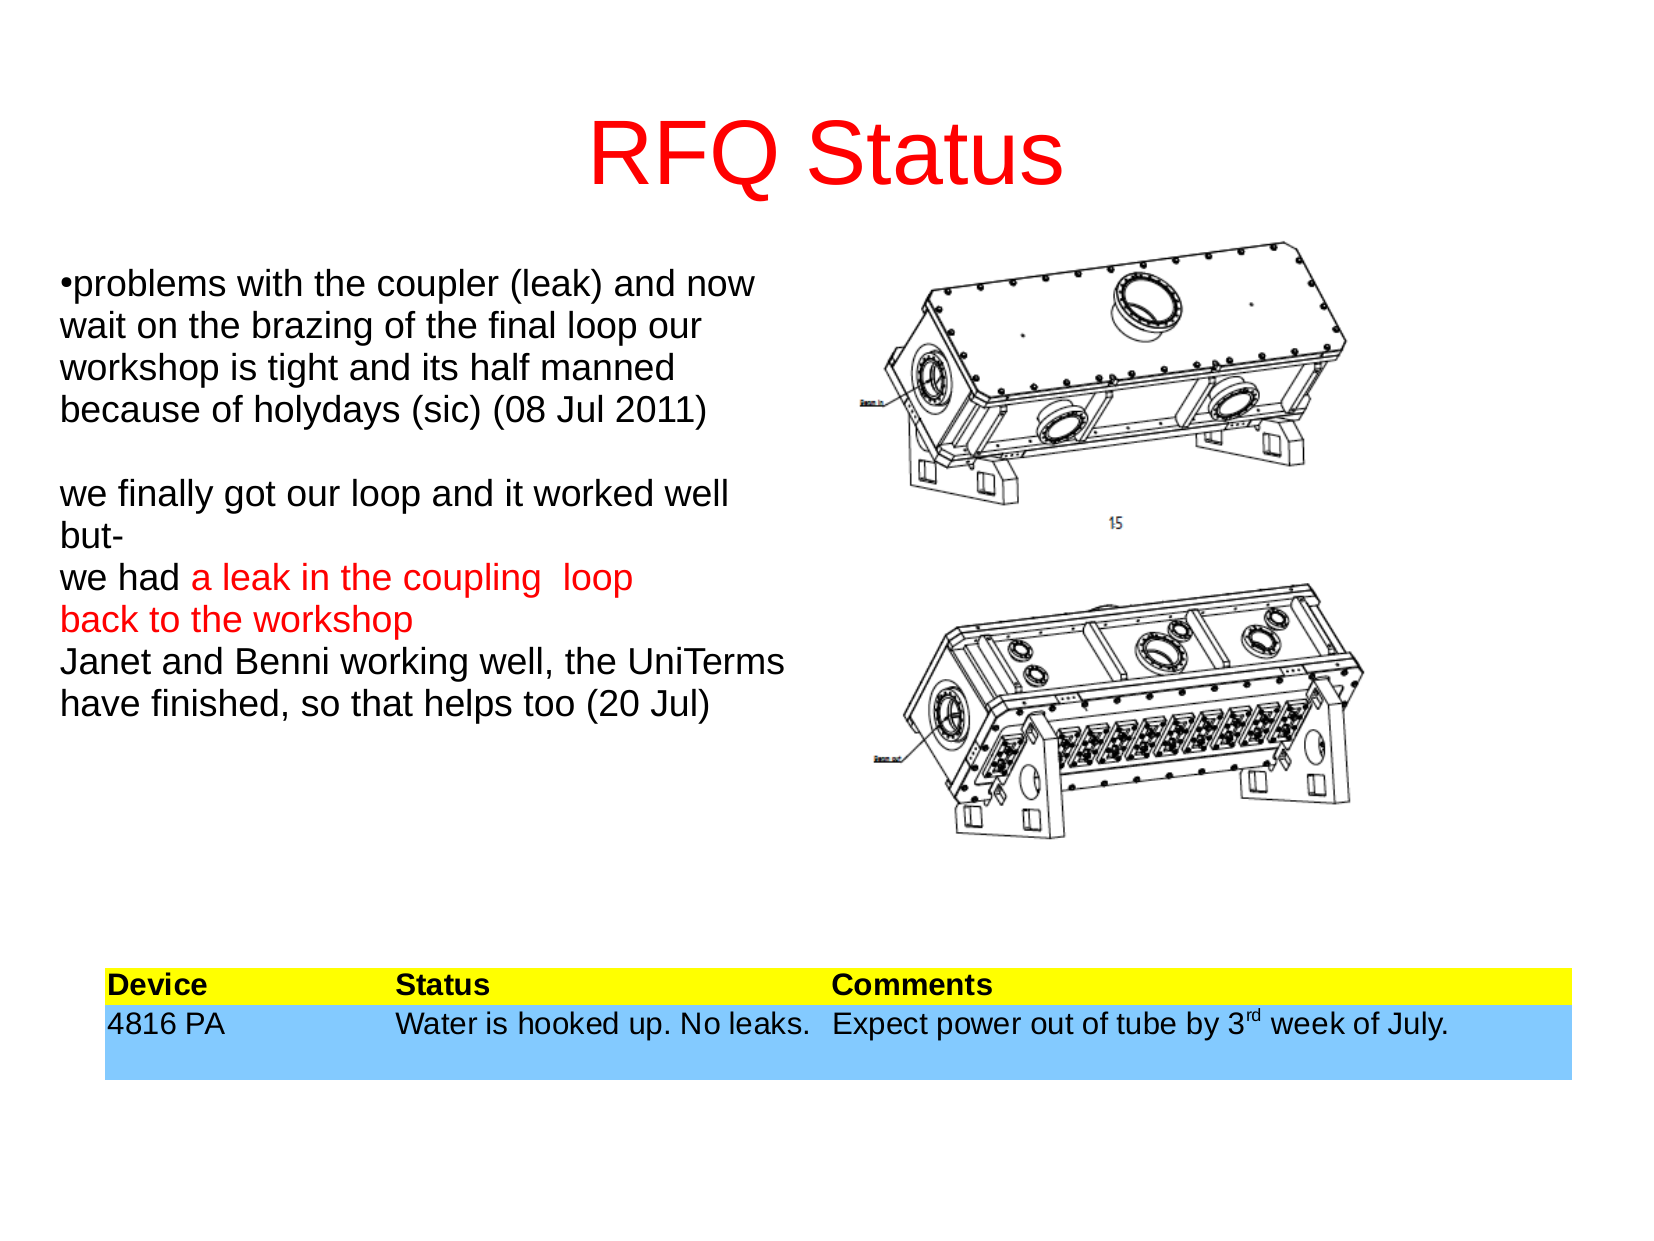

# RFQ Status
problems with the coupler (leak) and now wait on the brazing of the final loop our workshop is tight and its half manned because of holydays (sic) (08 Jul 2011)
we finally got our loop and it worked well but-
we had a leak in the coupling loop
back to the workshop
Janet and Benni working well, the UniTerms have finished, so that helps too (20 Jul)